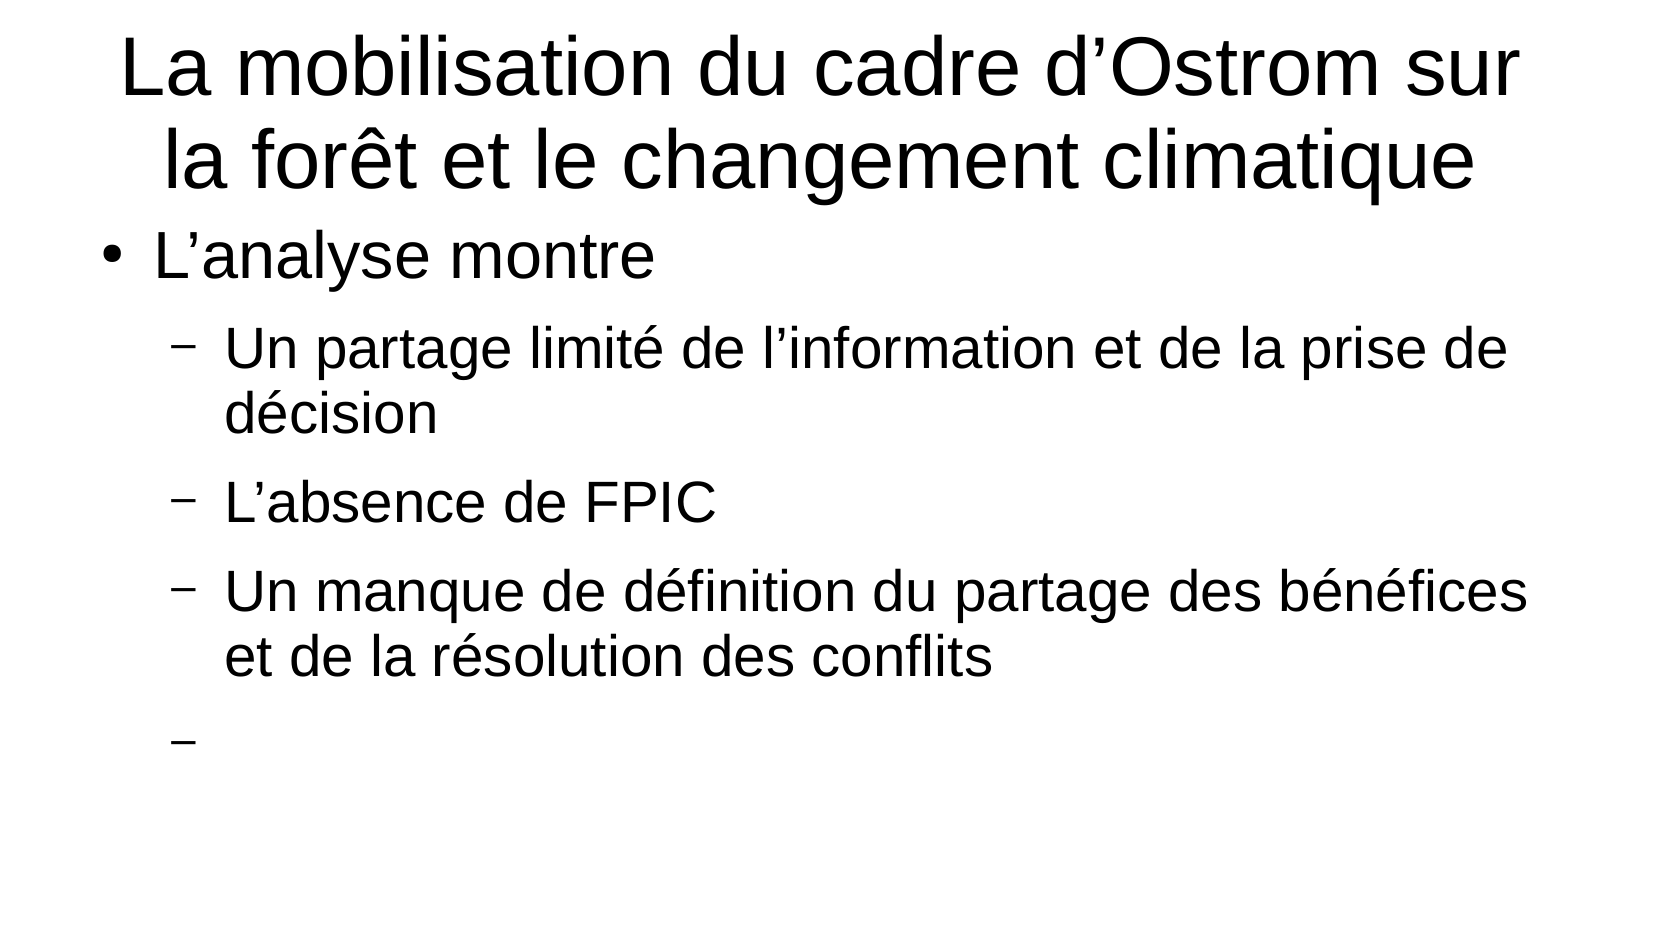

# La mobilisation du cadre d’Ostrom sur la forêt et le changement climatique
L’analyse montre
Un partage limité de l’information et de la prise de décision
L’absence de FPIC
Un manque de définition du partage des bénéfices et de la résolution des conflits